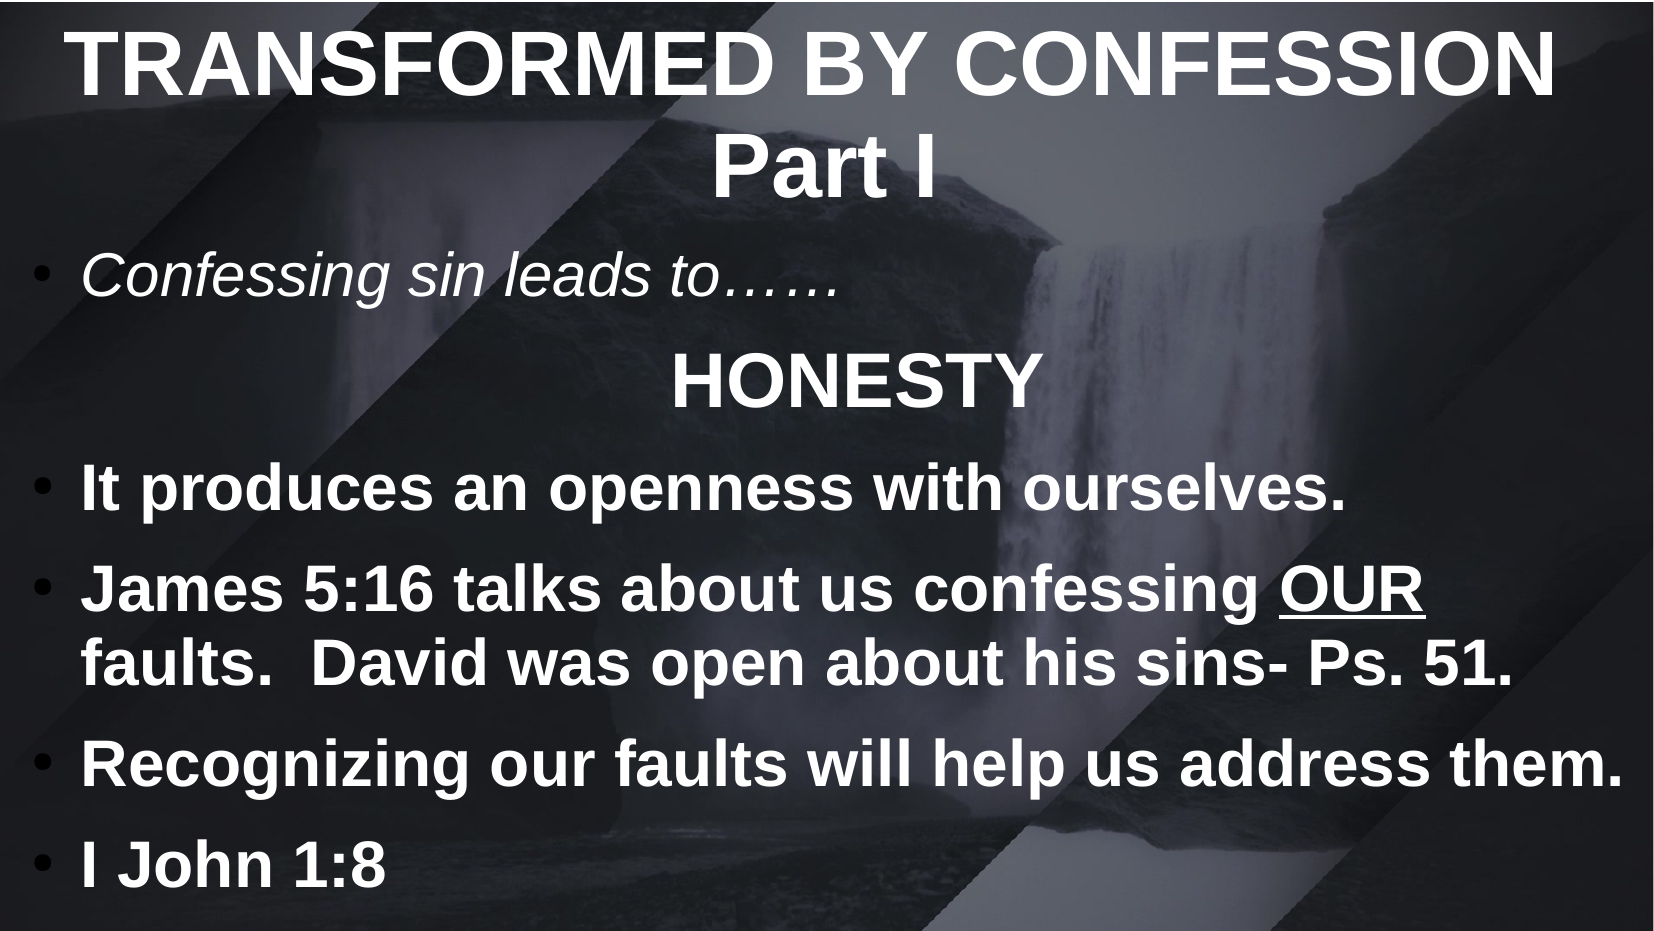

# TRANSFORMED BY CONFESSION Part I
Confessing sin leads to……
HONESTY
It produces an openness with ourselves.
James 5:16 talks about us confessing OUR faults. David was open about his sins- Ps. 51.
Recognizing our faults will help us address them.
I John 1:8